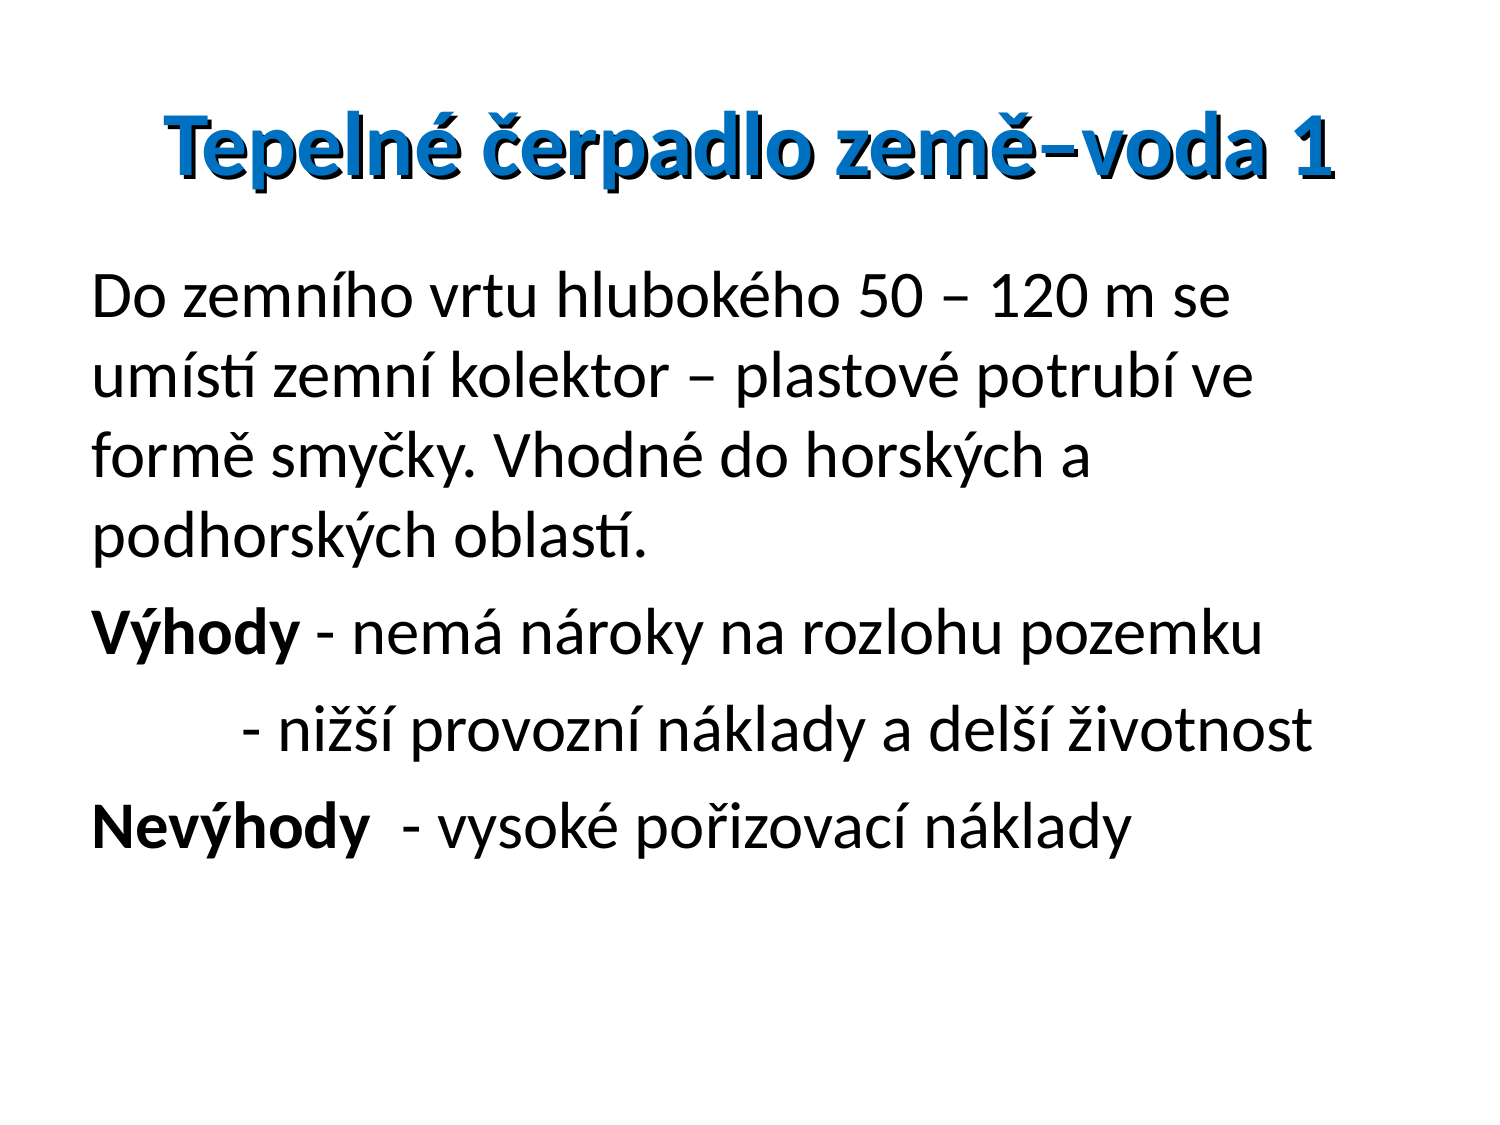

# Tepelné čerpadlo země–voda 1
Do zemního vrtu hlubokého 50 – 120 m se umístí zemní kolektor – plastové potrubí ve formě smyčky. Vhodné do horských a podhorských oblastí.
Výhody - nemá nároky na rozlohu pozemku
 	 - nižší provozní náklady a delší životnost
Nevýhody - vysoké pořizovací náklady